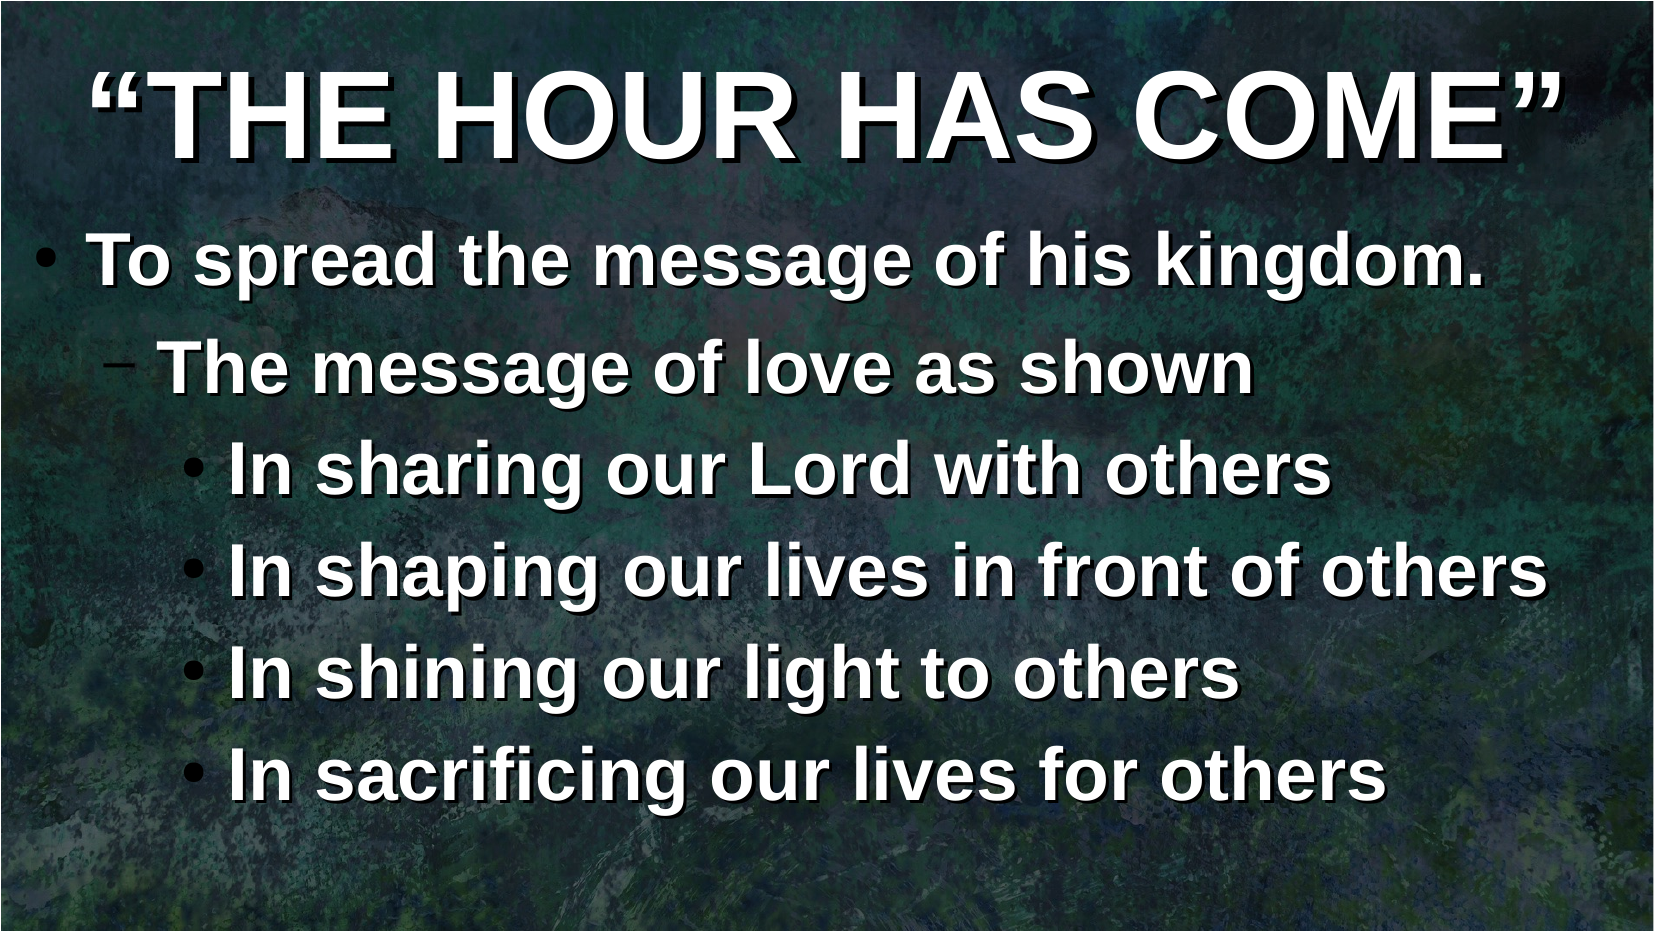

# “THE HOUR HAS COME”
To spread the message of his kingdom.
The message of love as shown
In sharing our Lord with others
In shaping our lives in front of others
In shining our light to others
In sacrificing our lives for others